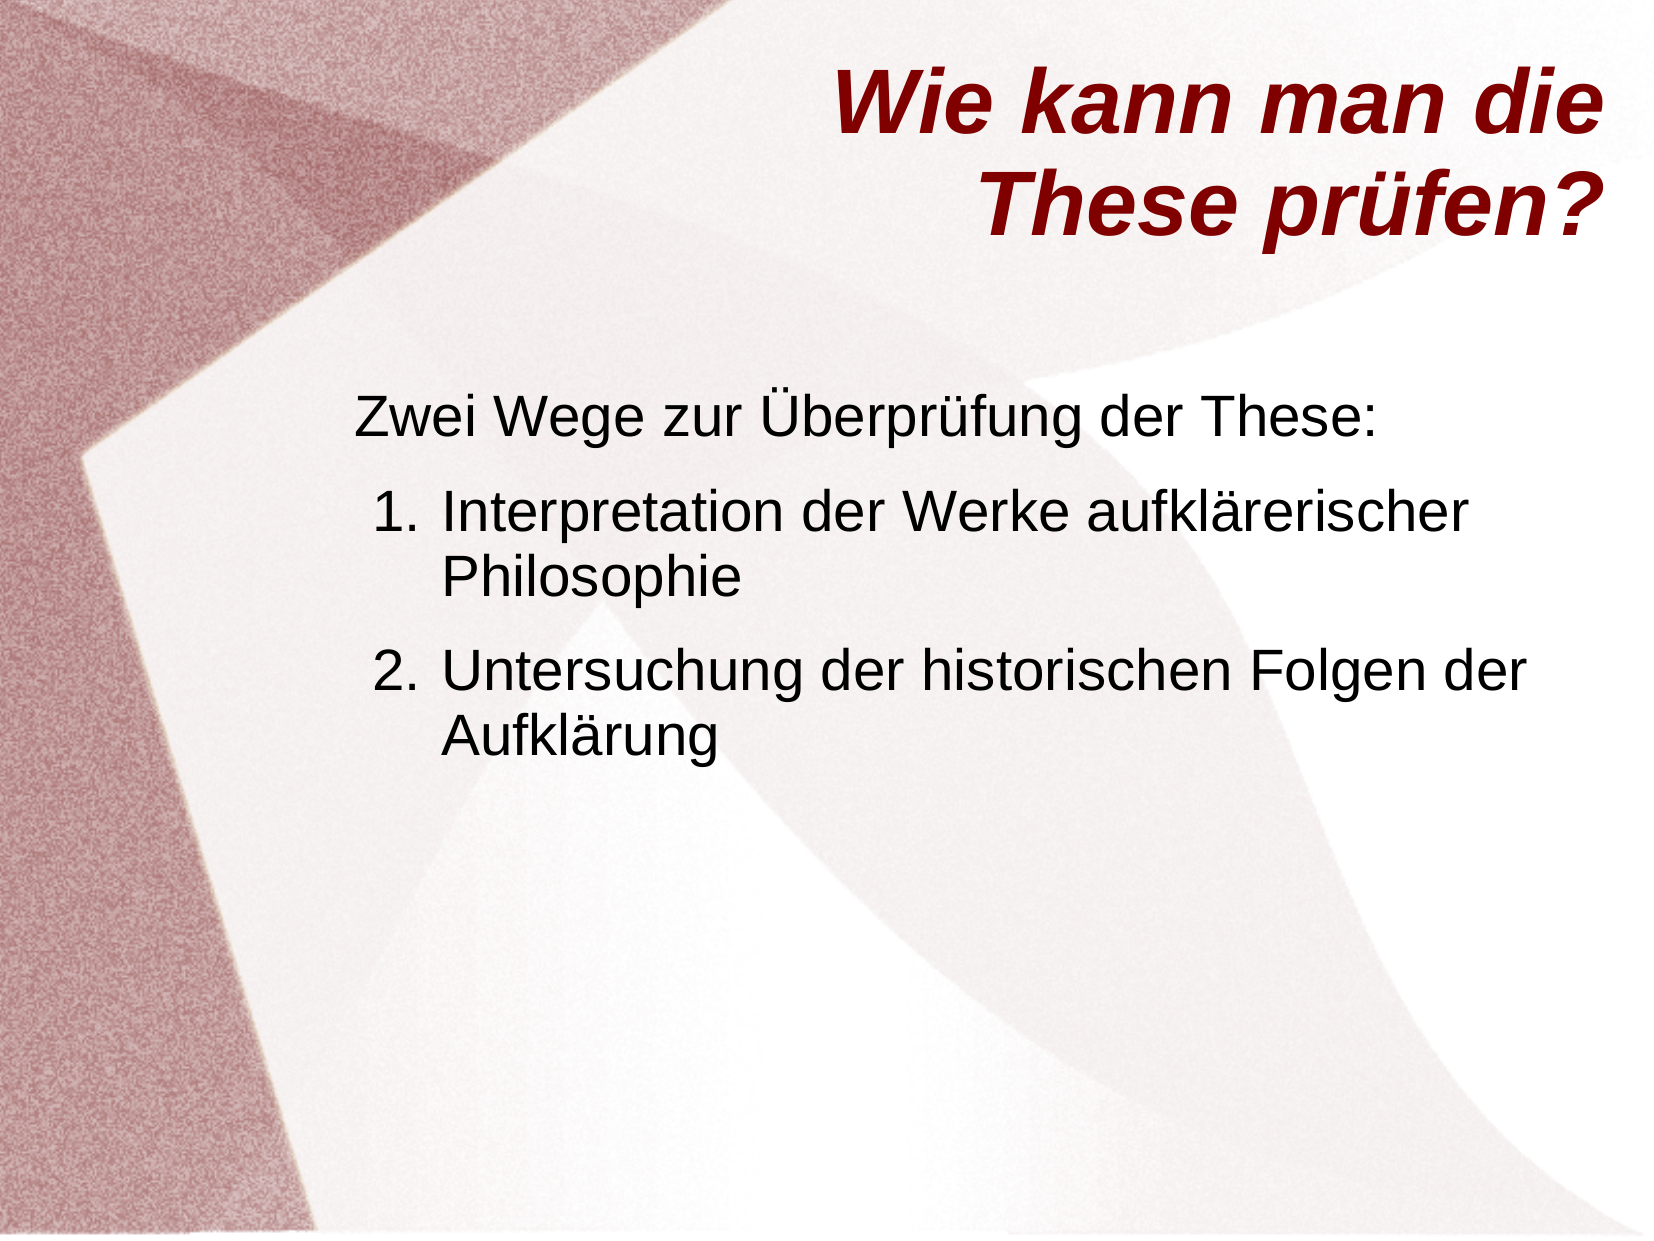

# Wie kann man die These prüfen?
Zwei Wege zur Überprüfung der These:
 Interpretation der Werke aufklärerischer
 Philosophie
 Untersuchung der historischen Folgen der
 Aufklärung